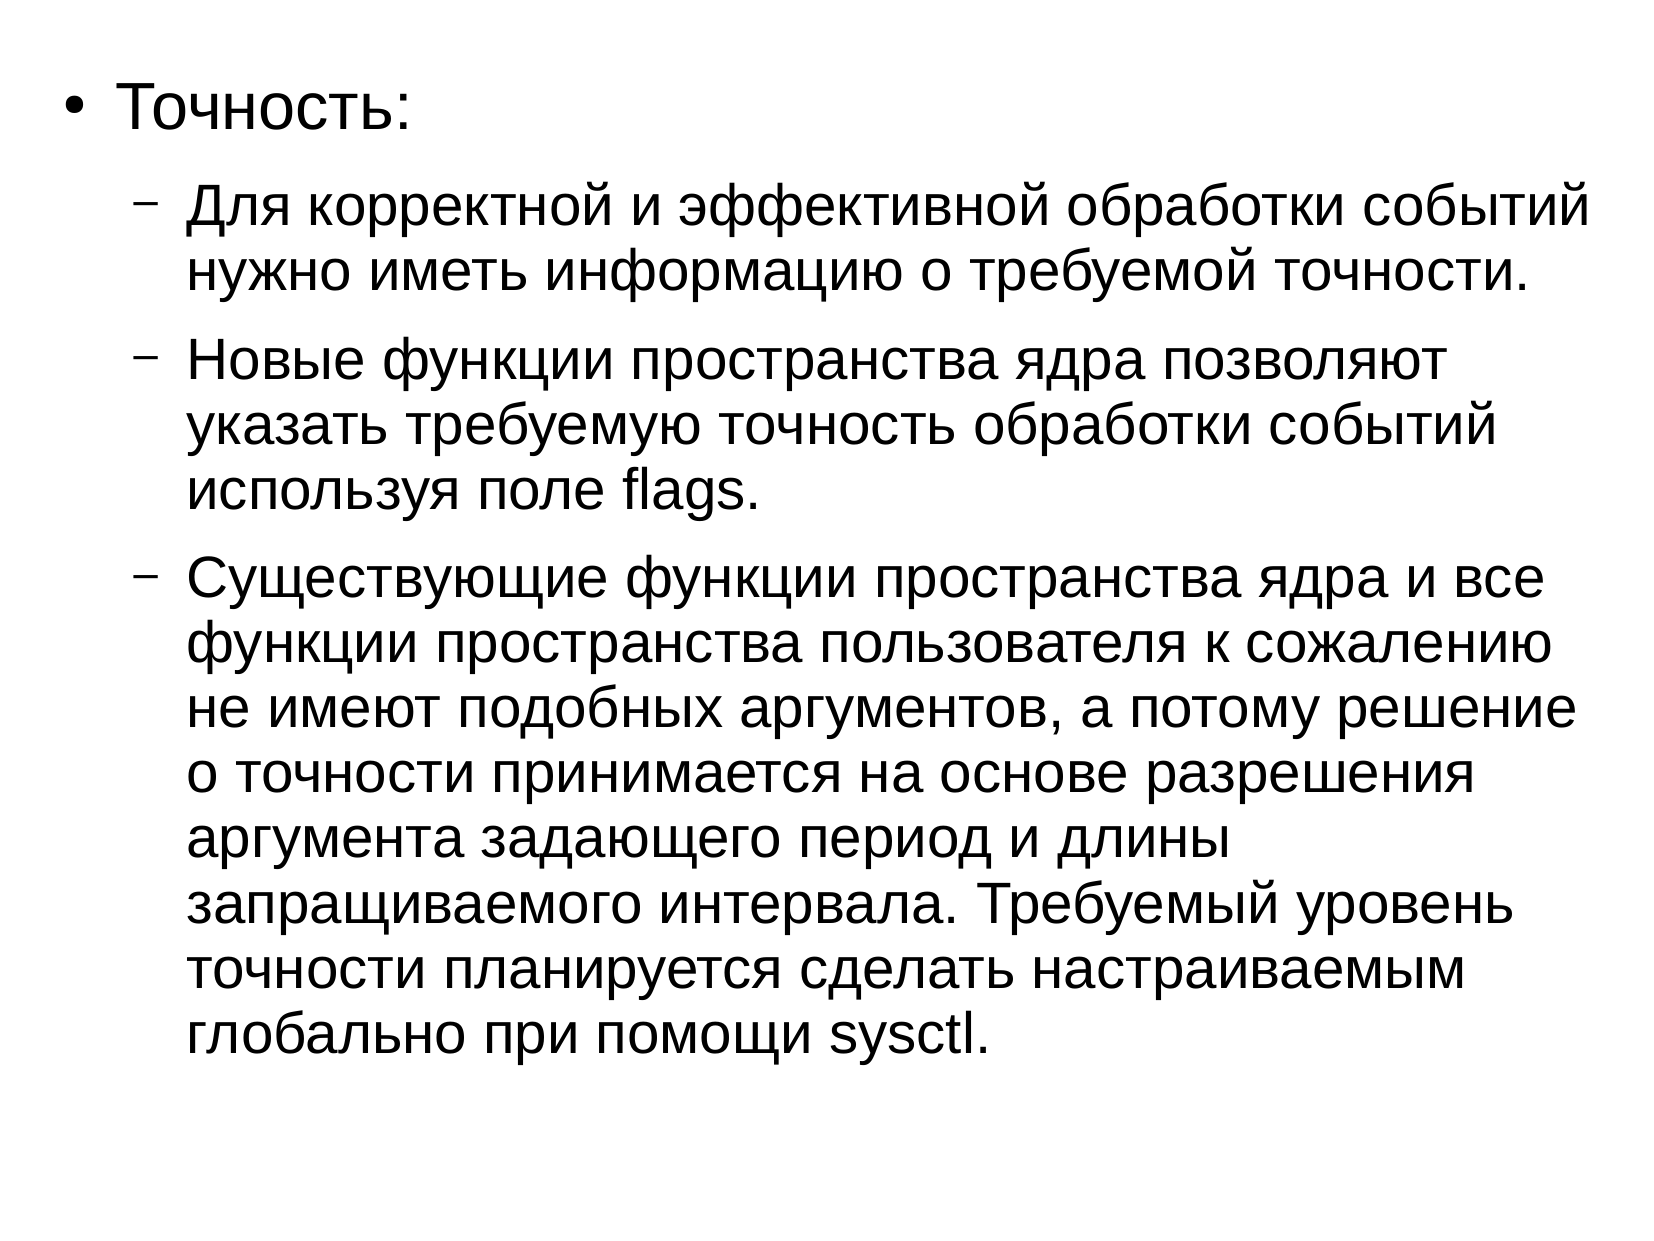

# Точность:
Для корректной и эффективной обработки событий нужно иметь информацию о требуемой точности.
Новые функции пространства ядра позволяют указать требуемую точность обработки событий используя поле flags.
Существующие функции пространства ядра и все функции пространства пользователя к сожалению не имеют подобных аргументов, а потому решение о точности принимается на основе разрешения аргумента задающего период и длины запращиваемого интервала. Требуемый уровень точности планируется сделать настраиваемым глобально при помощи sysctl.